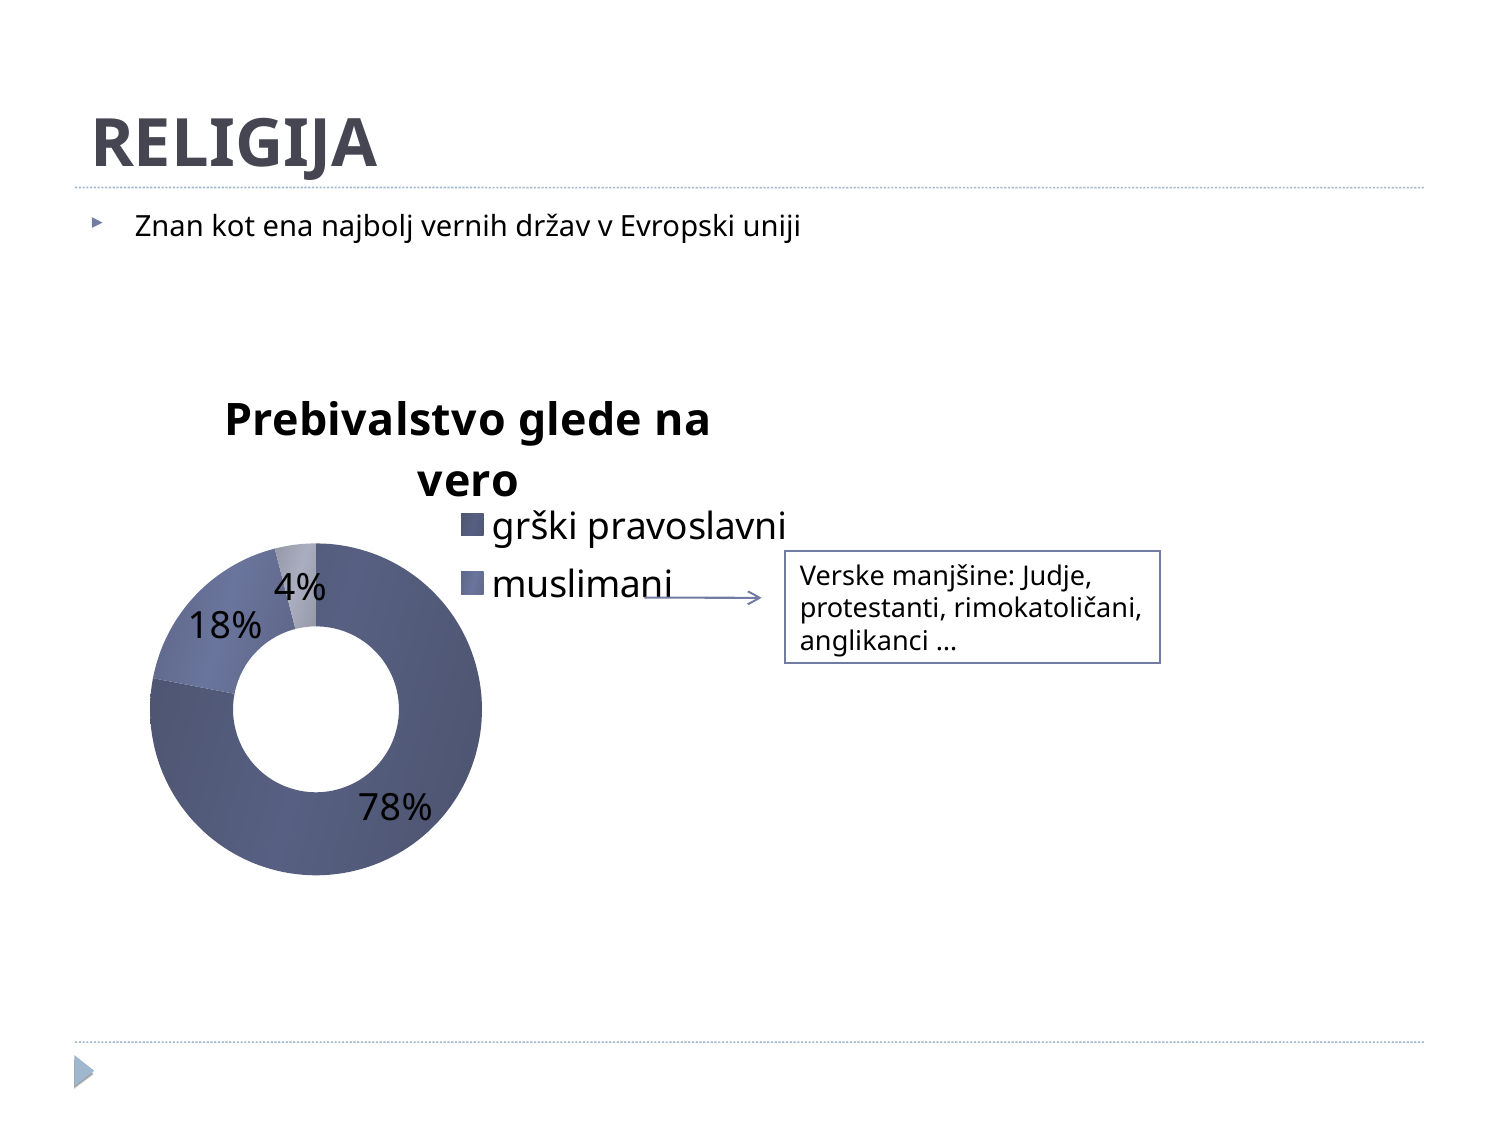

# RELIGIJA
Znan kot ena najbolj vernih držav v Evropski uniji
### Chart: Prebivalstvo glede na vero
| Category | Prebivalstvo glede na vero |
|---|---|
| grški pravoslavni | 0.78 |
| muslimani | 0.18 |
| drugi | 0.04 |Verske manjšine: Judje, protestanti, rimokatoličani, anglikanci …